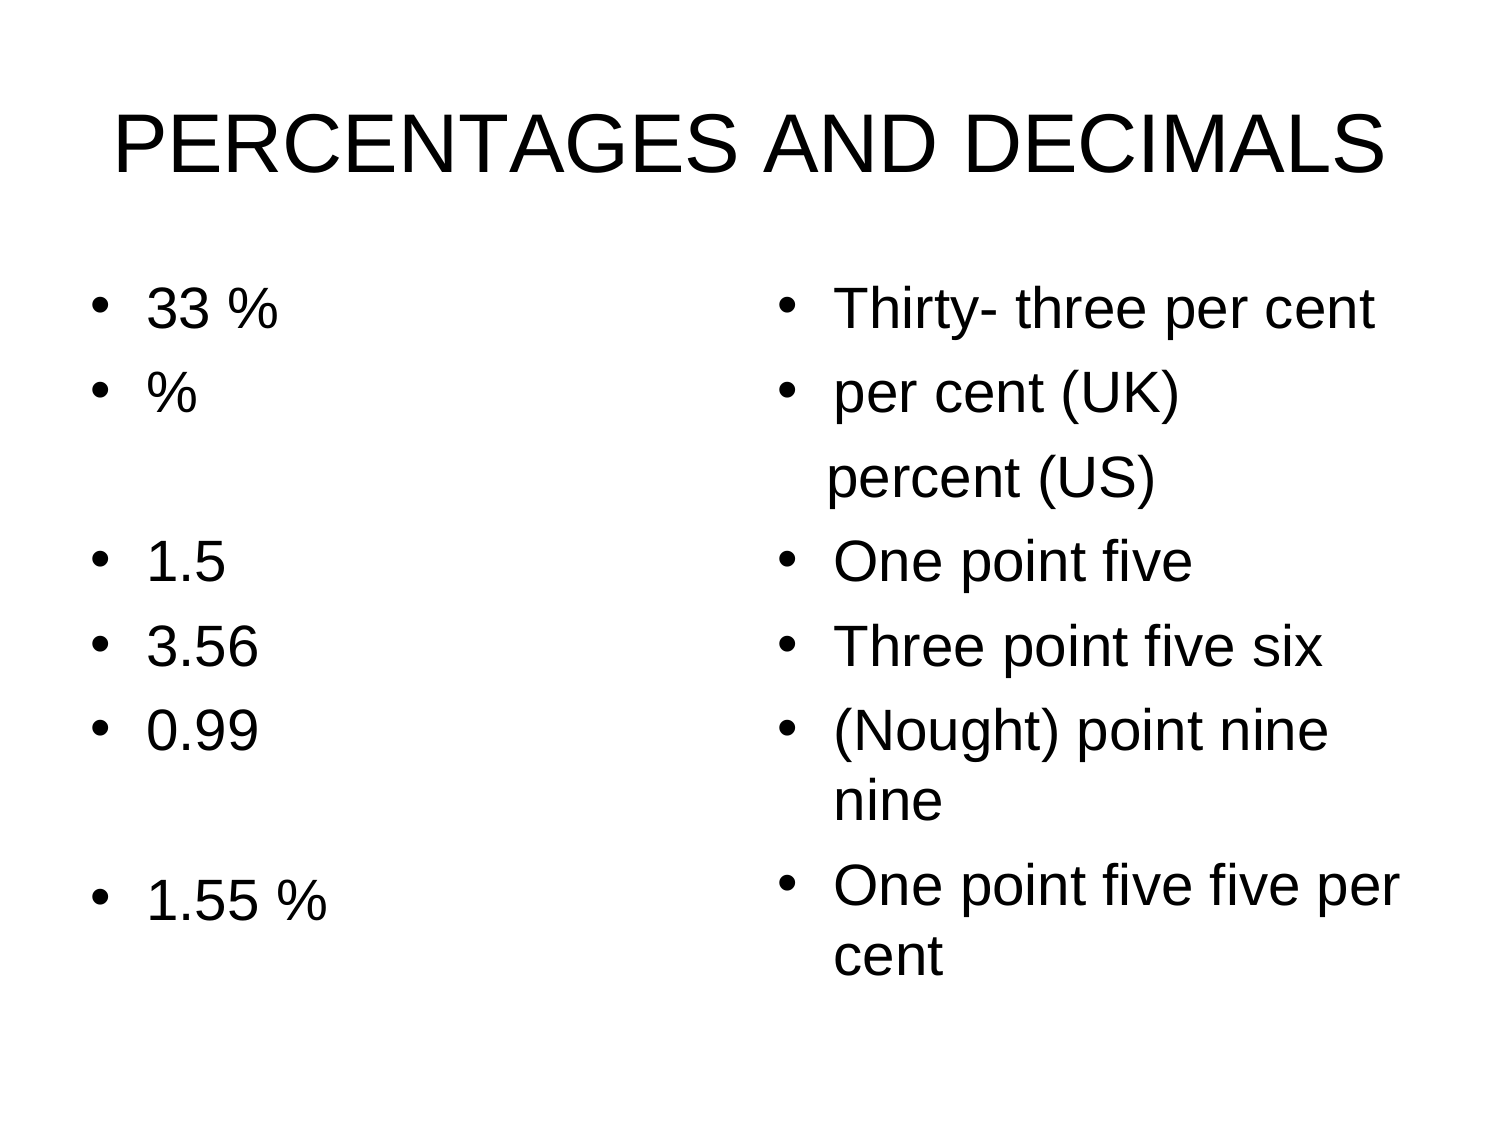

# PERCENTAGES AND DECIMALS
33 %
%
1.5
3.56
0.99
1.55 %
Thirty- three per cent
per cent (UK)
 percent (US)
One point five
Three point five six
(Nought) point nine nine
One point five five per cent